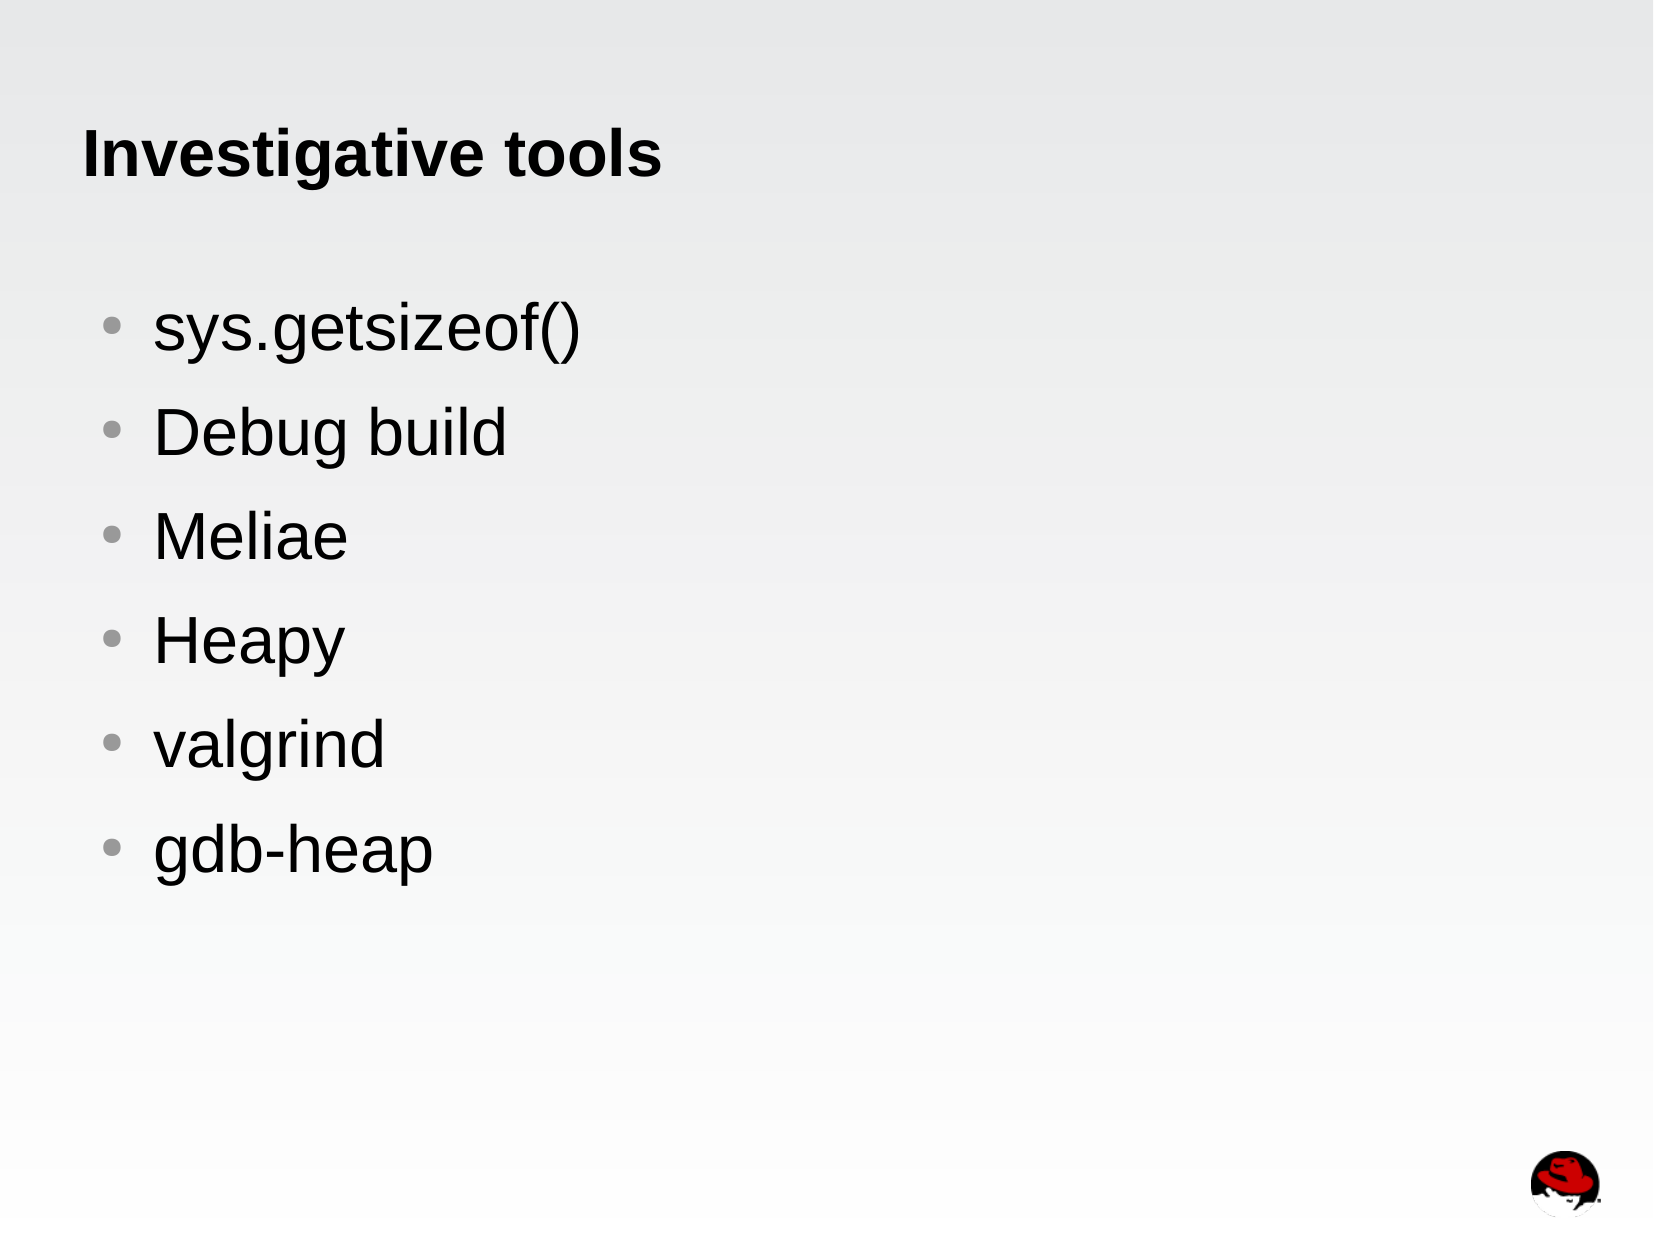

# Investigative tools
sys.getsizeof()
Debug build
Meliae
Heapy
valgrind
gdb-heap